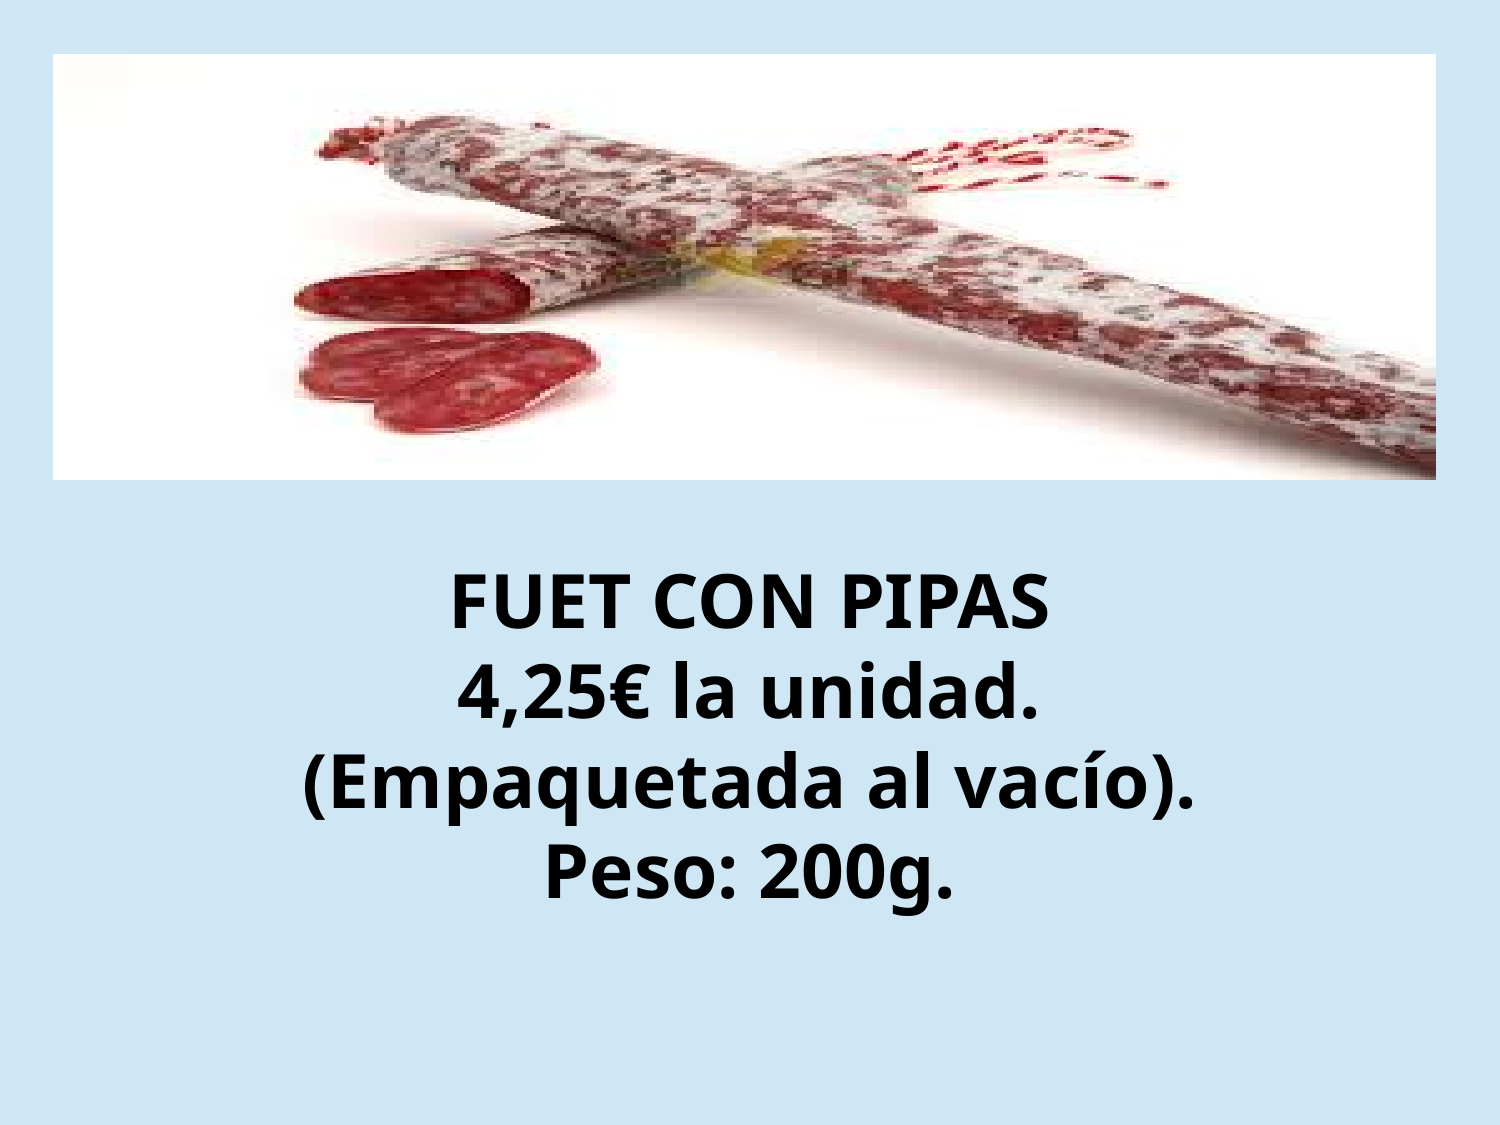

#
FUET CON PIPAS
4,25€ la unidad. (Empaquetada al vacío).
Peso: 200g.